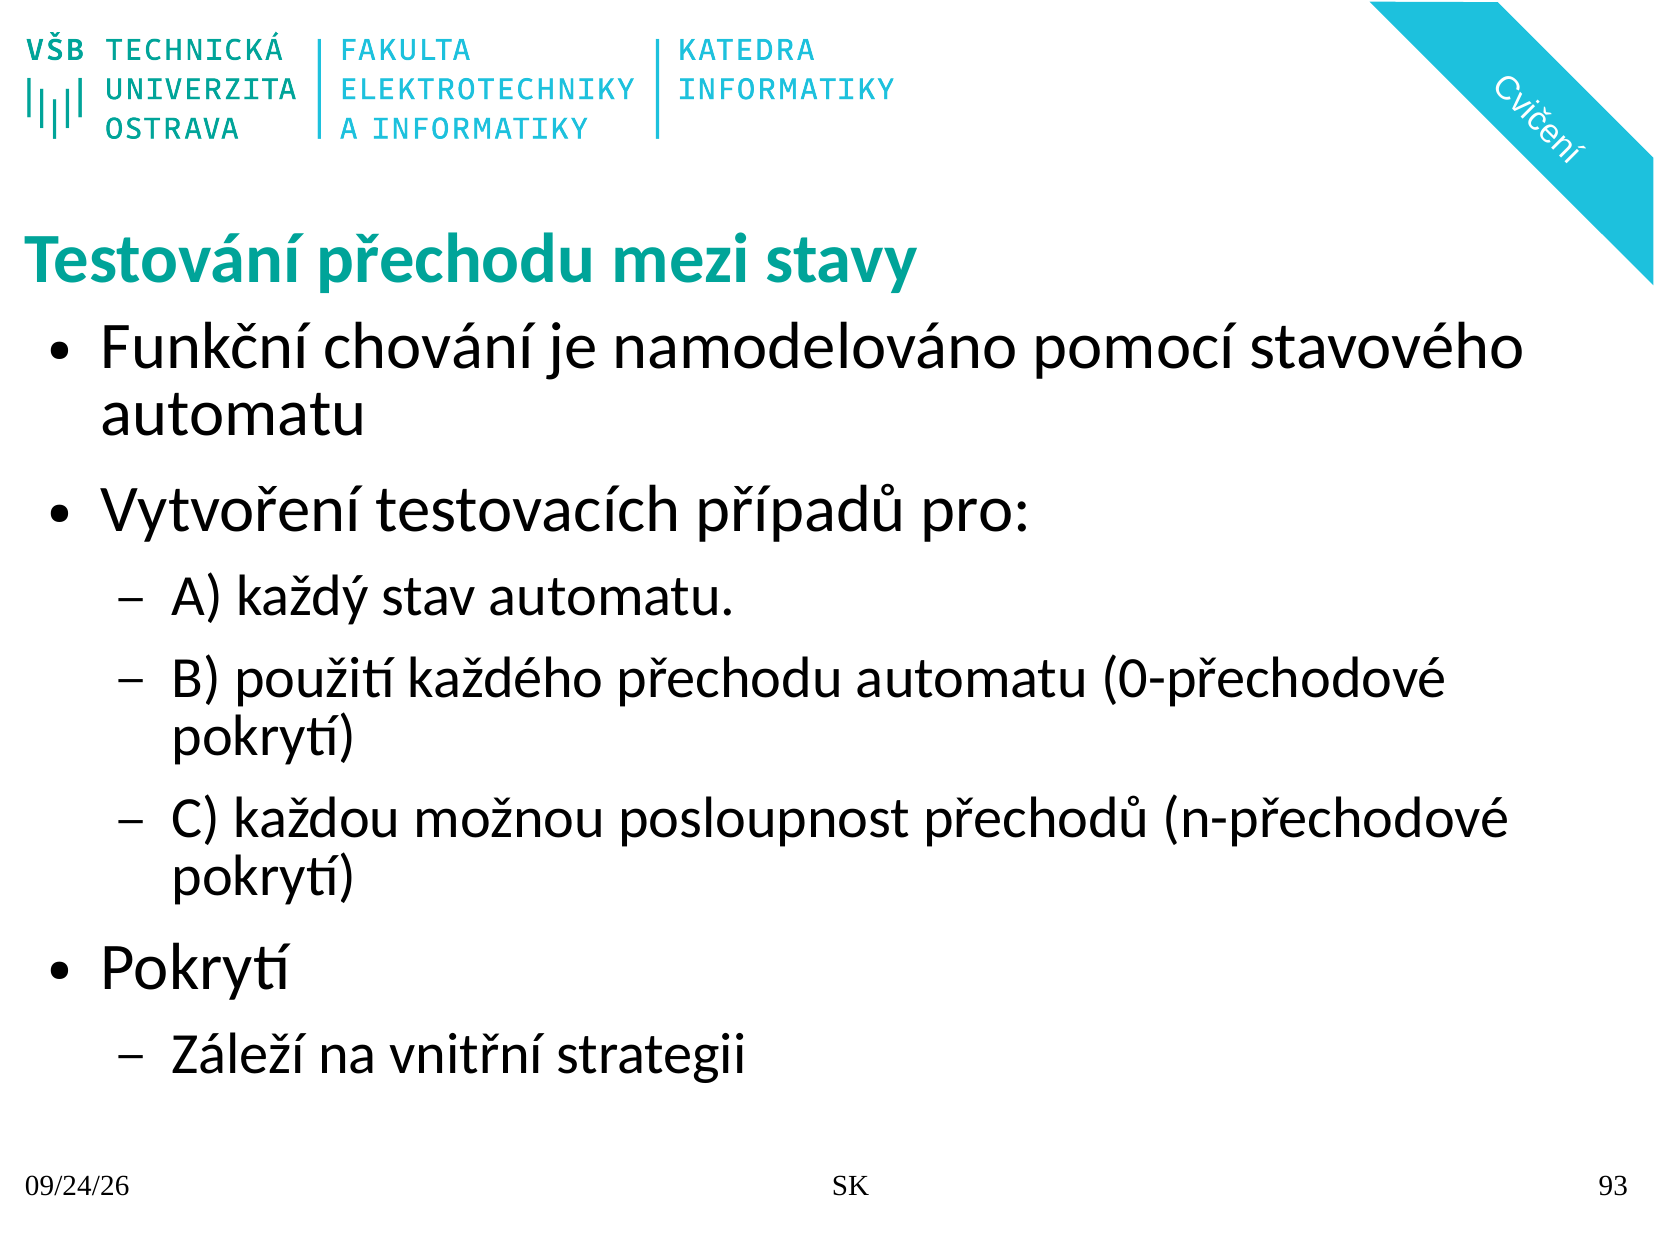

Cvičení
# Testování přechodu mezi stavy
Funkční chování je namodelováno pomocí stavového automatu
Vytvoření testovacích případů pro:
A) každý stav automatu.
B) použití každého přechodu automatu (0-přechodové pokrytí)
C) každou možnou posloupnost přechodů (n-přechodové pokrytí)
Pokrytí
Záleží na vnitřní strategii
SK
93